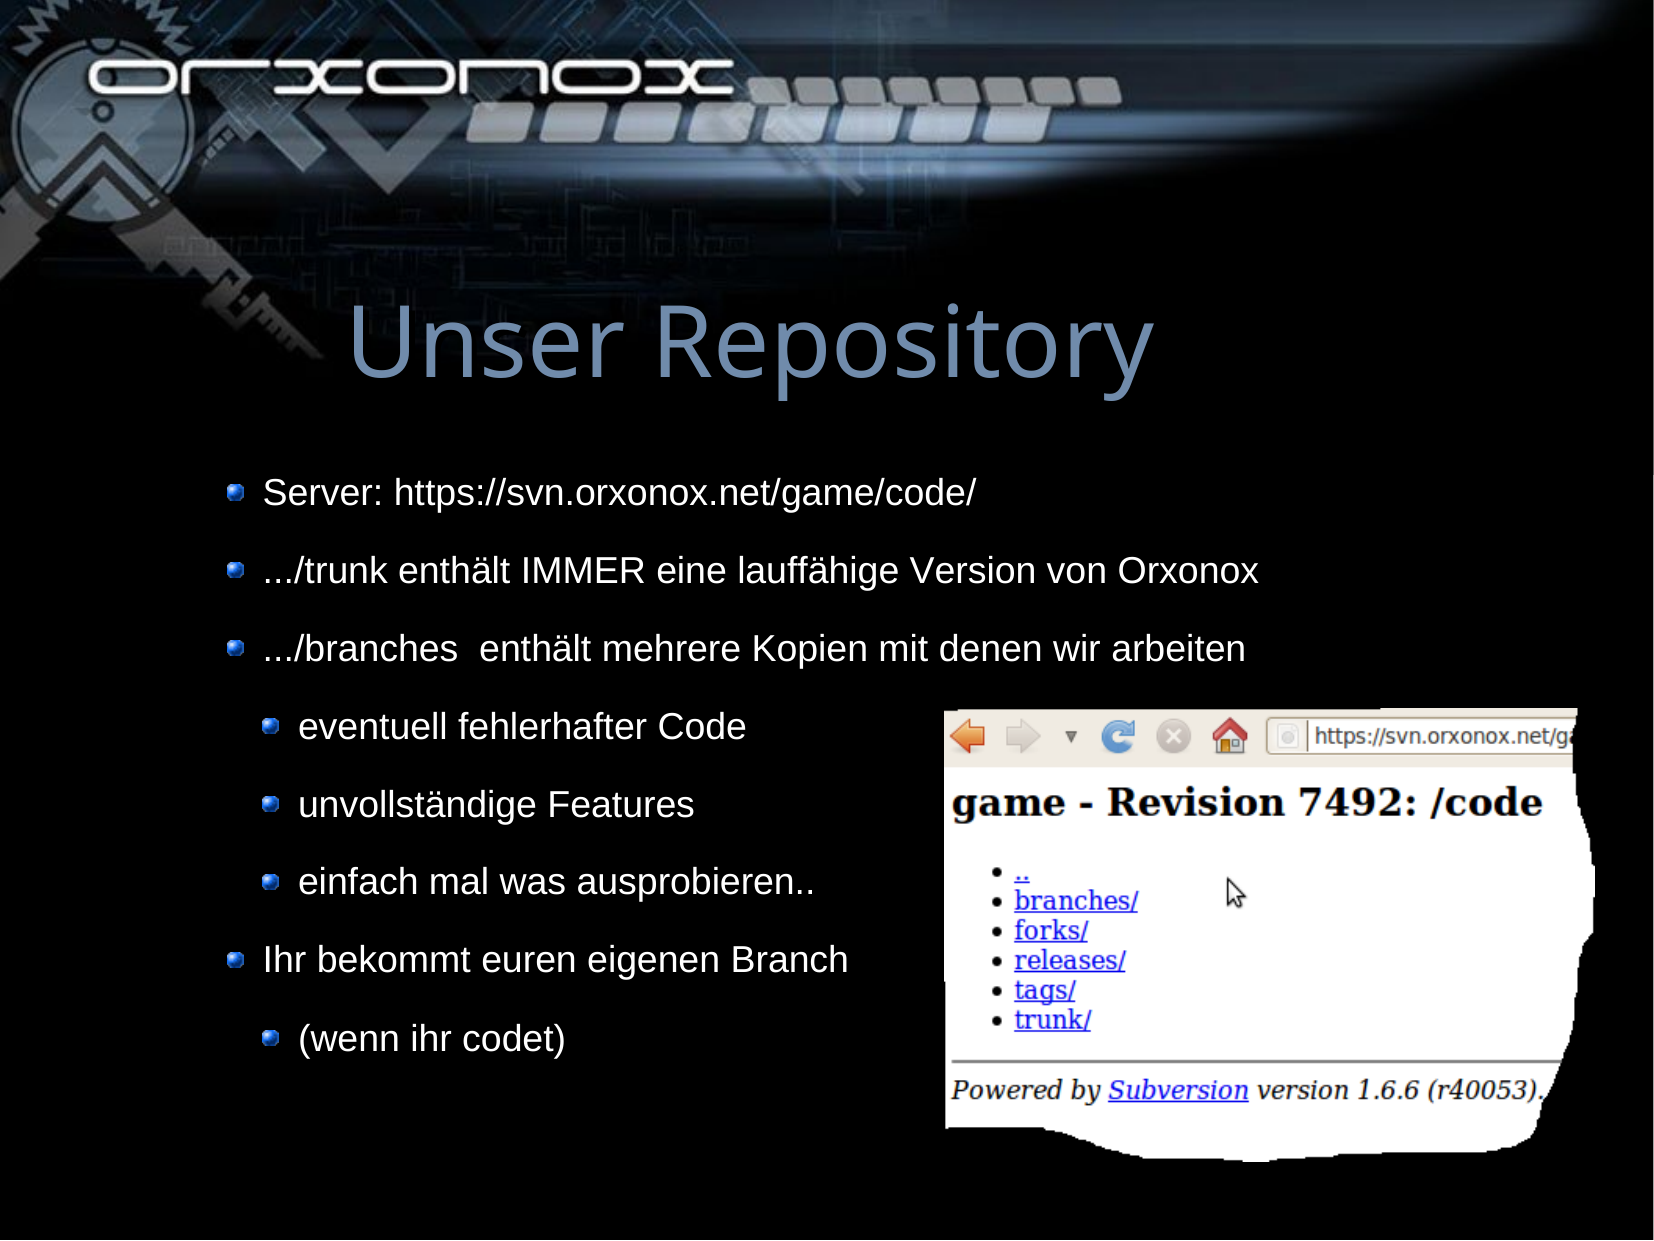

Unser Repository
Server: https://svn.orxonox.net/game/code/
.../trunk enthält IMMER eine lauffähige Version von Orxonox
.../branches enthält mehrere Kopien mit denen wir arbeiten
eventuell fehlerhafter Code
unvollständige Features
einfach mal was ausprobieren..
Ihr bekommt euren eigenen Branch
(wenn ihr codet)